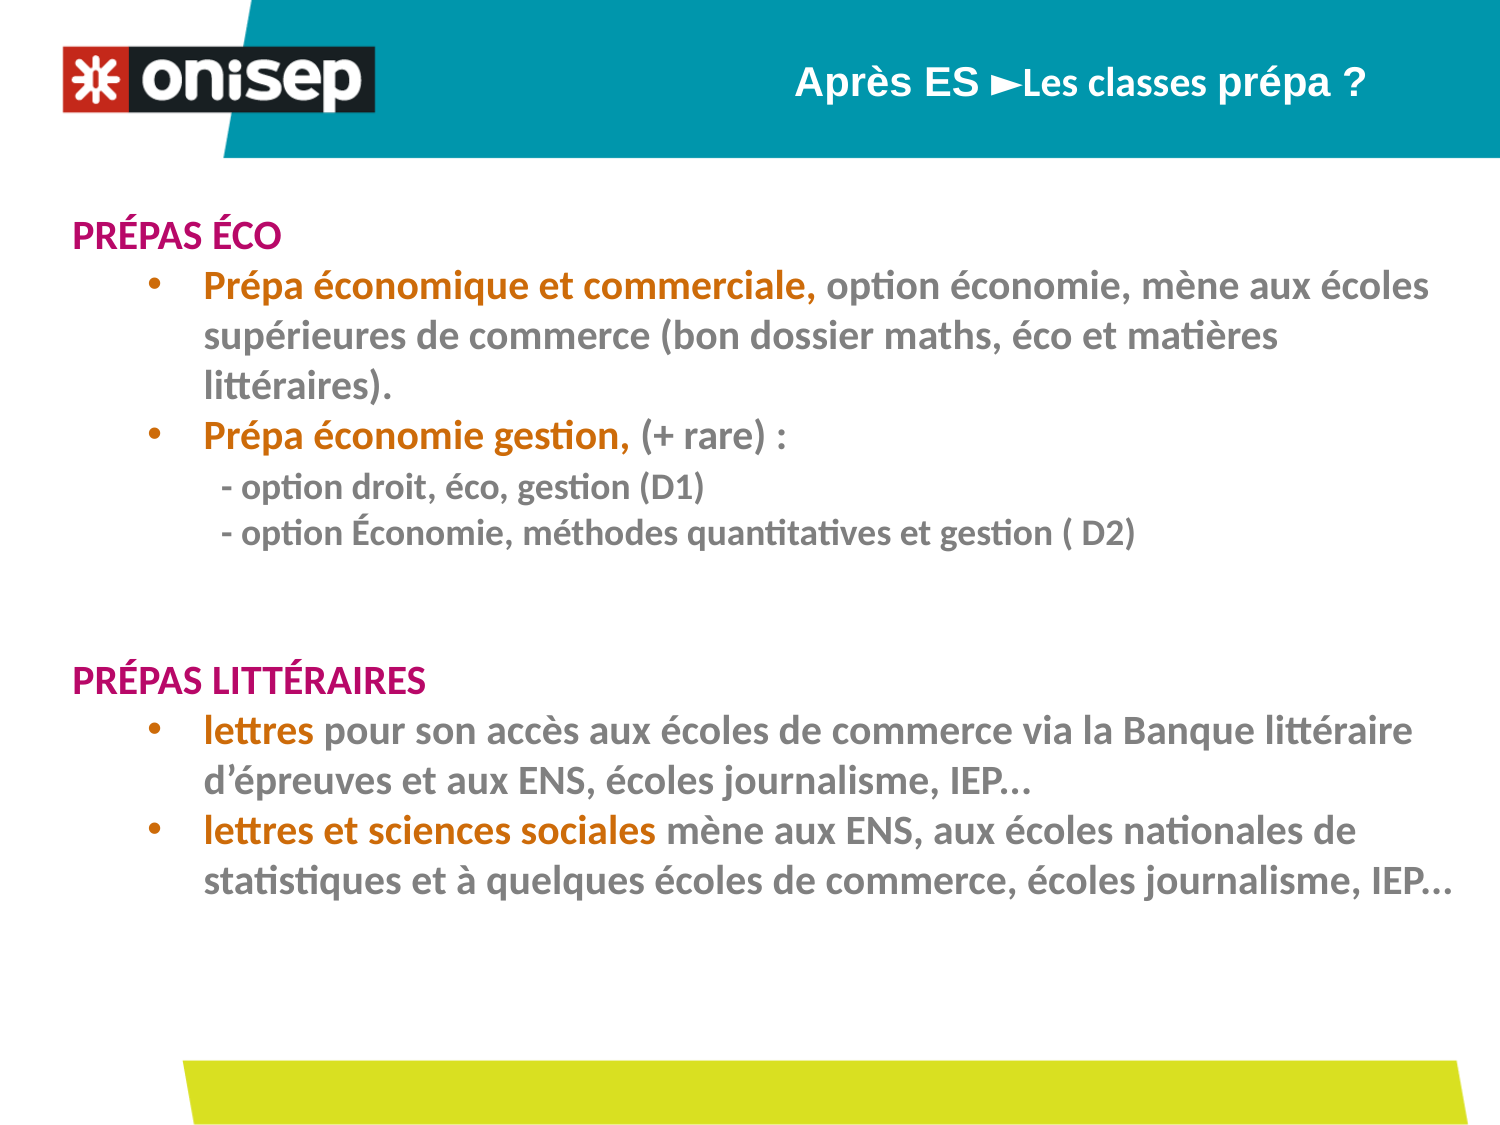

Après ES ►Les classes prépa ?
PRÉPAS ÉCO
Prépa économique et commerciale, option économie, mène aux écoles supérieures de commerce (bon dossier maths, éco et matières littéraires).
Prépa économie gestion, (+ rare) :
	- option droit, éco, gestion (D1)
	- option Économie, méthodes quantitatives et gestion ( D2)
PRÉPAS LITTÉRAIRES
lettres pour son accès aux écoles de commerce via la Banque littéraire d’épreuves et aux ENS, écoles journalisme, IEP...
lettres et sciences sociales mène aux ENS, aux écoles nationales de statistiques et à quelques écoles de commerce, écoles journalisme, IEP...